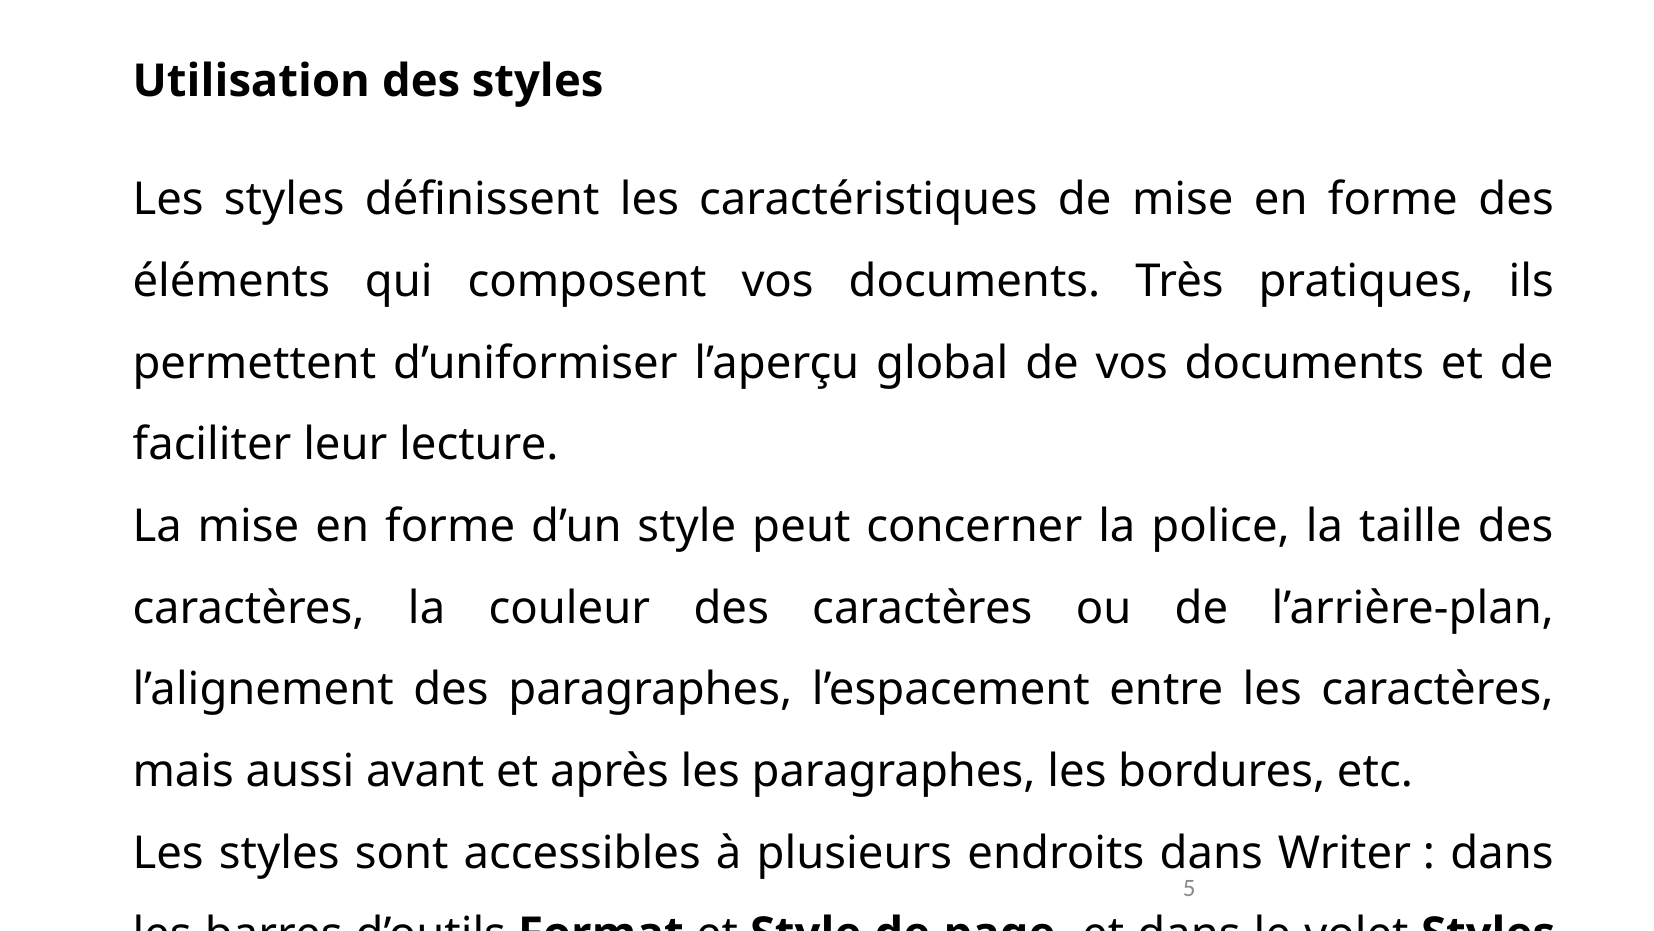

Utilisation des styles
Les styles définissent les caractéristiques de mise en forme des éléments qui composent vos documents. Très pratiques, ils permettent d’uniformiser l’aperçu global de vos documents et de faciliter leur lecture.
La mise en forme d’un style peut concerner la police, la taille des caractères, la couleur des caractères ou de l’arrière-plan, l’alignement des paragraphes, l’espacement entre les caractères, mais aussi avant et après les paragraphes, les bordures, etc.
Les styles sont accessibles à plusieurs endroits dans Writer : dans les barres d’outils Format et Style de page, et dans le volet Styles etc.